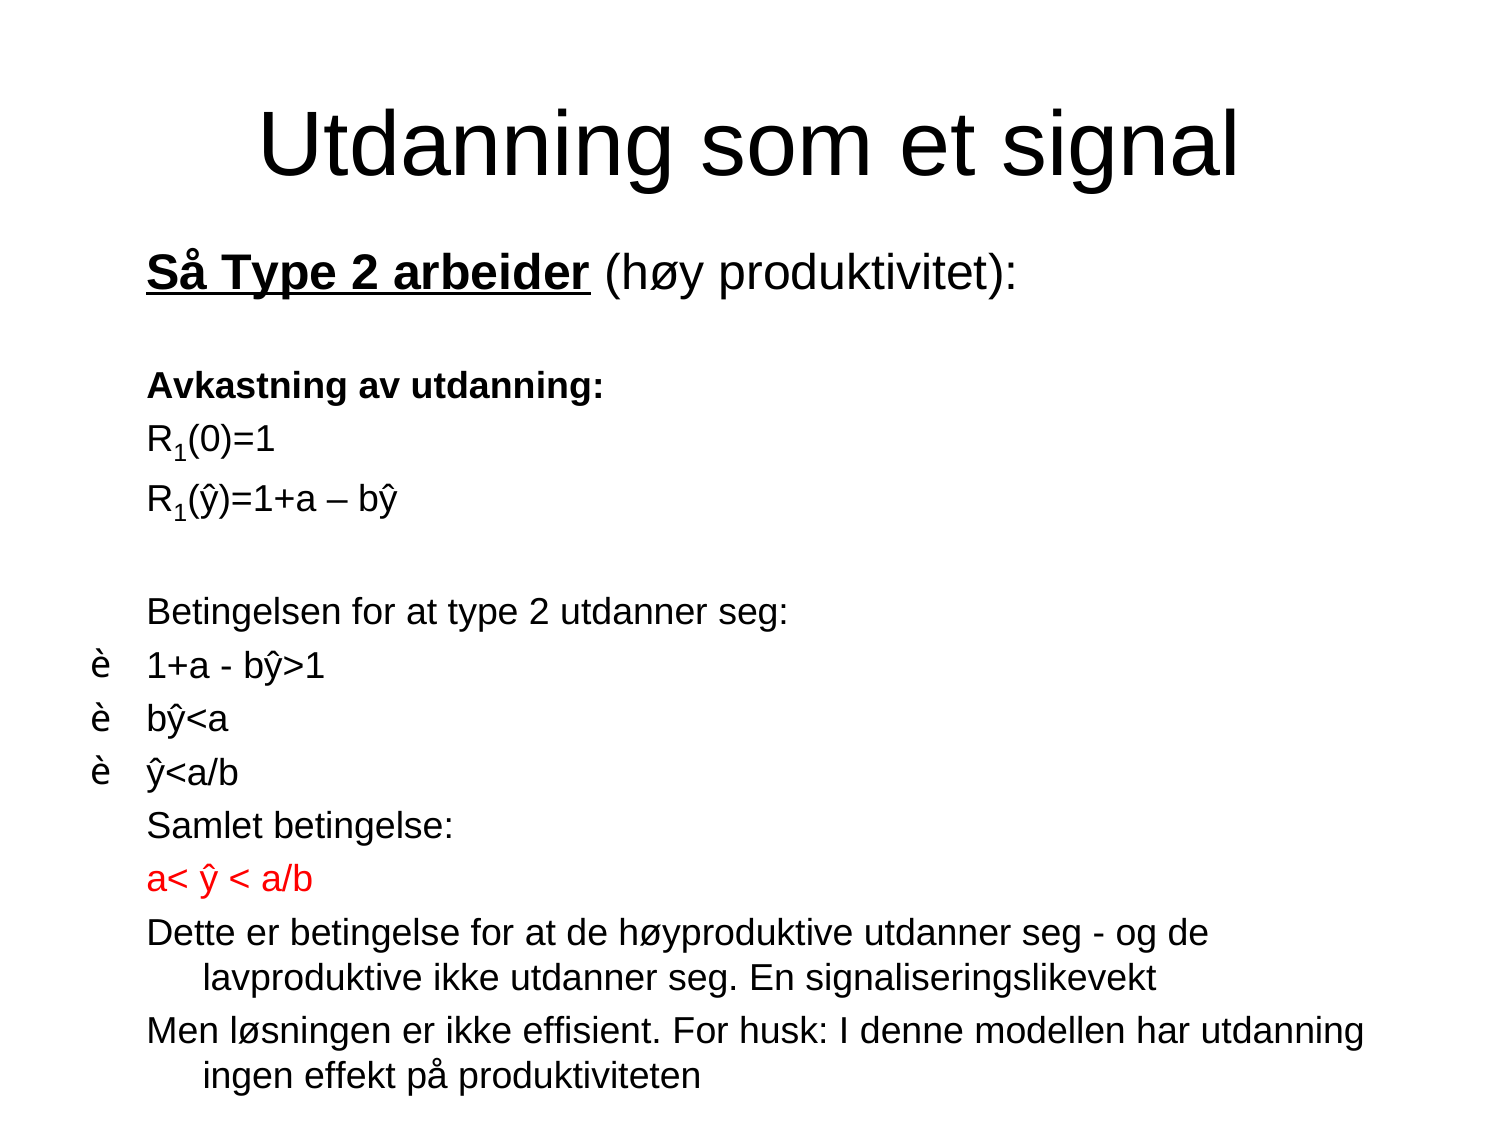

# Utdanning som et signal
Så Type 2 arbeider (høy produktivitet):
Avkastning av utdanning:
R1(0)=1
R1(ŷ)=1+a – bŷ
Betingelsen for at type 2 utdanner seg:
1+a - bŷ>1
bŷ<a
ŷ<a/b
Samlet betingelse:
a< ŷ < a/b
Dette er betingelse for at de høyproduktive utdanner seg - og de lavproduktive ikke utdanner seg. En signaliseringslikevekt
Men løsningen er ikke effisient. For husk: I denne modellen har utdanning ingen effekt på produktiviteten